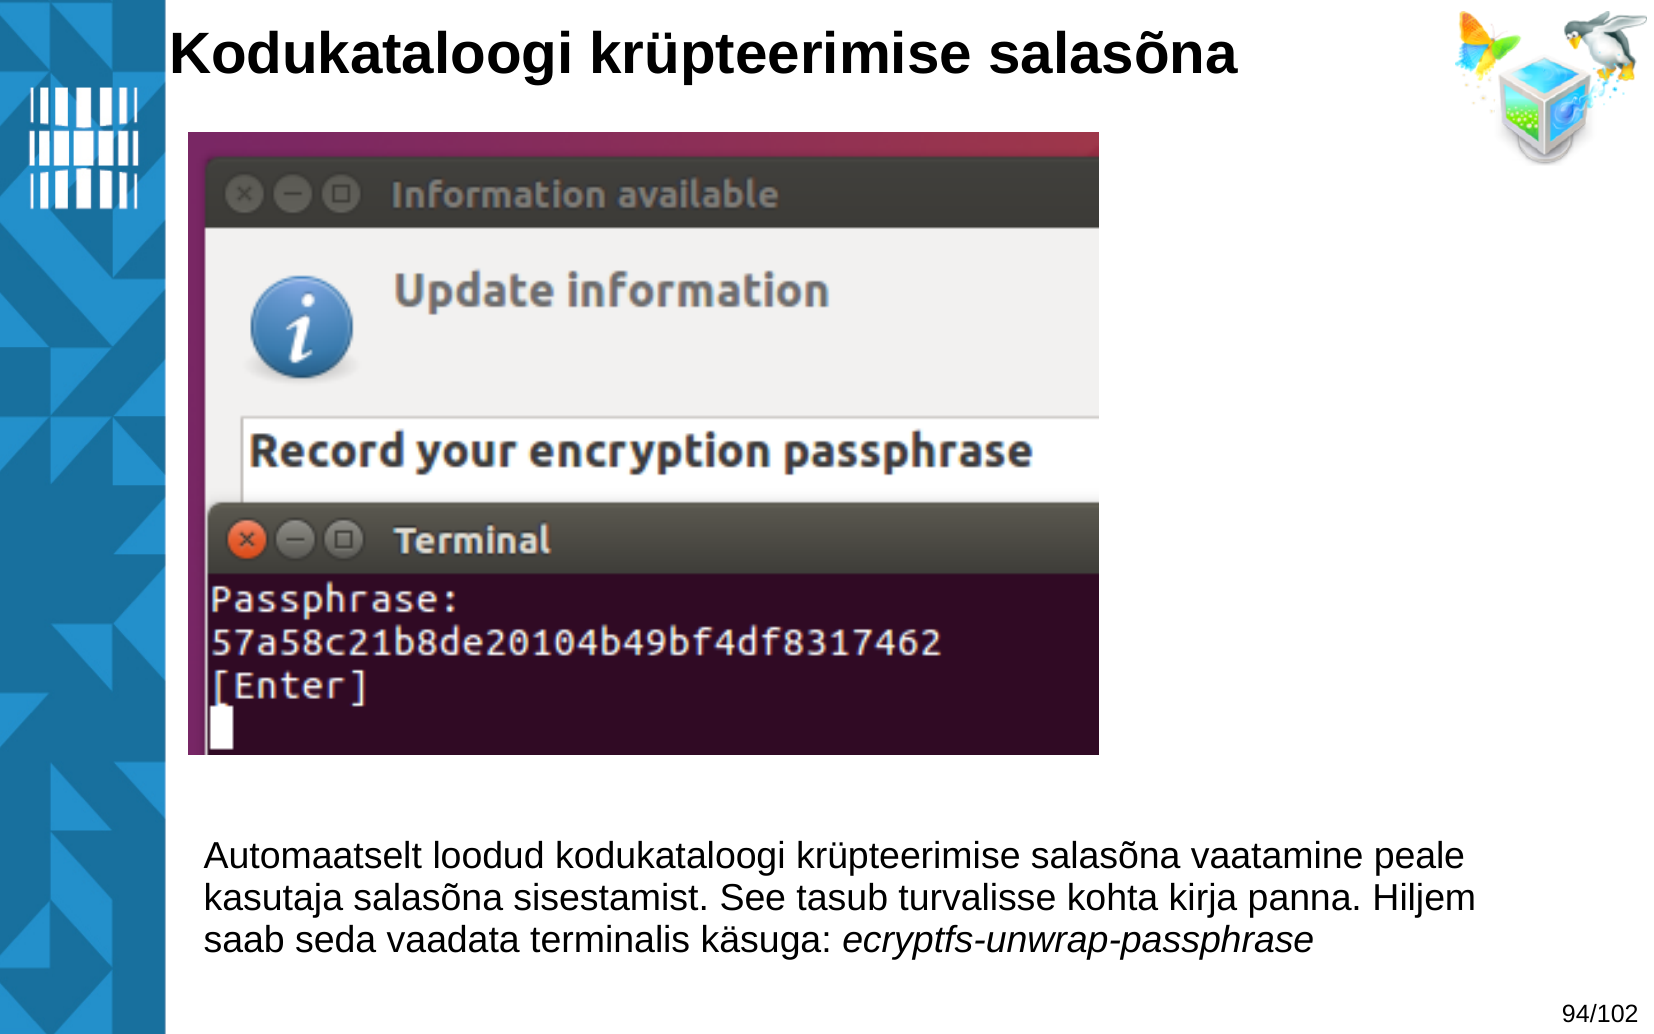

# Kodukataloogi krüpteerimise salasõna
Automaatselt loodud kodukataloogi krüpteerimise salasõna vaatamine peale kasutaja salasõna sisestamist. See tasub turvalisse kohta kirja panna. Hiljem saab seda vaadata terminalis käsuga: ecryptfs-unwrap-passphrase